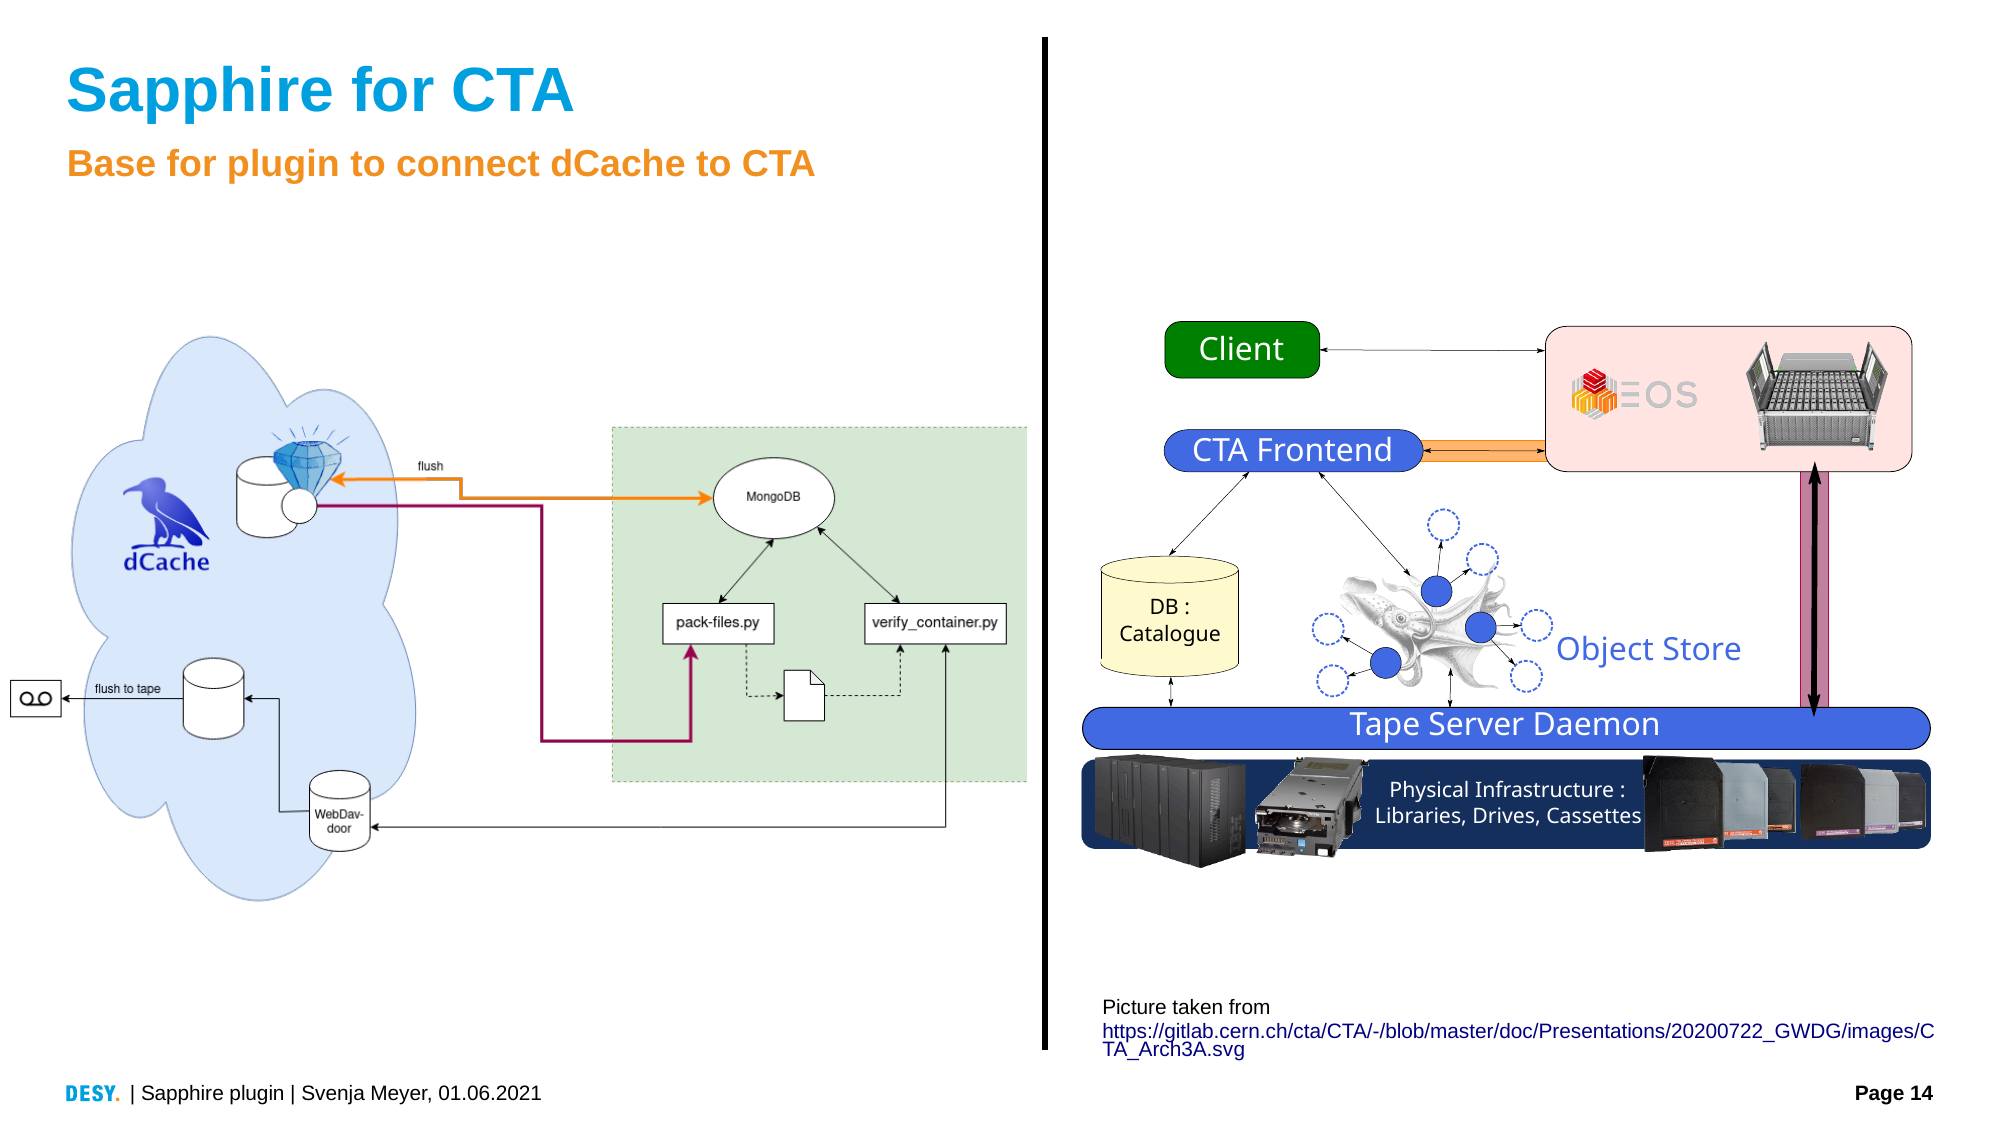

# Sapphire for CTA
Base for plugin to connect dCache to CTA
Picture taken from https://gitlab.cern.ch/cta/CTA/-/blob/master/doc/Presentations/20200722_GWDG/images/CTA_Arch3A.svg
| Sapphire plugin | Svenja Meyer, 01.06.2021